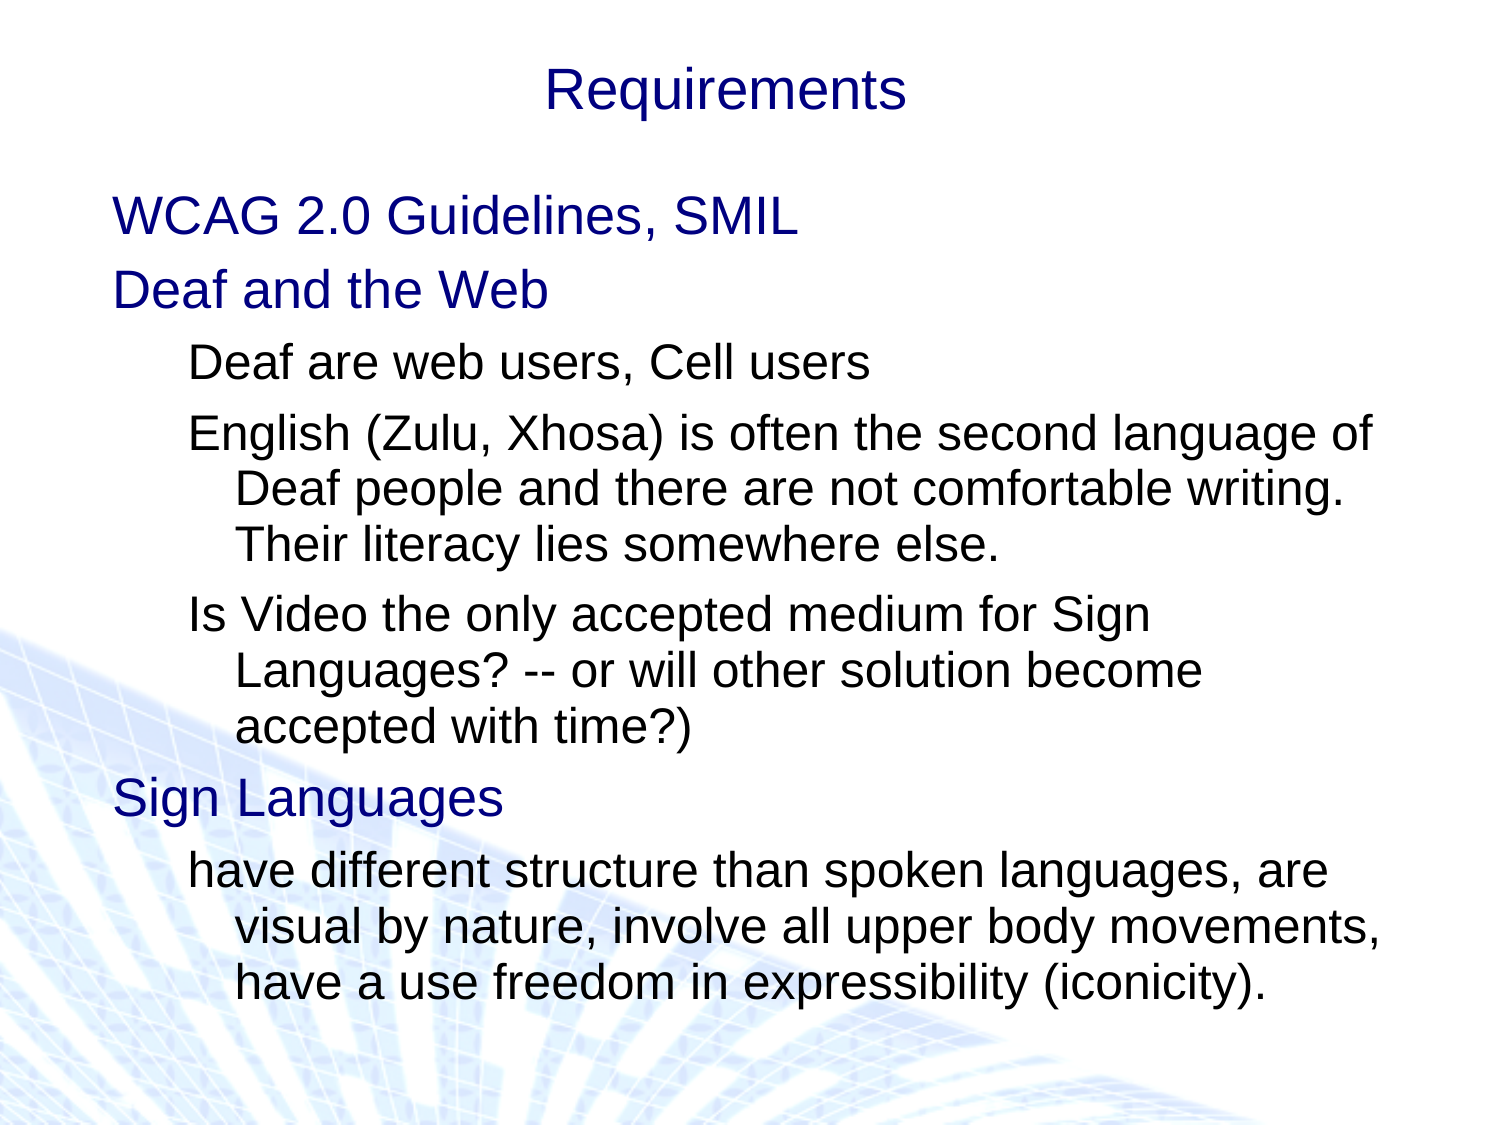

# Requirements
WCAG 2.0 Guidelines, SMIL
Deaf and the Web
Deaf are web users, Cell users
English (Zulu, Xhosa) is often the second language of Deaf people and there are not comfortable writing. Their literacy lies somewhere else.
Is Video the only accepted medium for Sign Languages? -- or will other solution become accepted with time?)
Sign Languages
have different structure than spoken languages, are visual by nature, involve all upper body movements, have a use freedom in expressibility (iconicity).